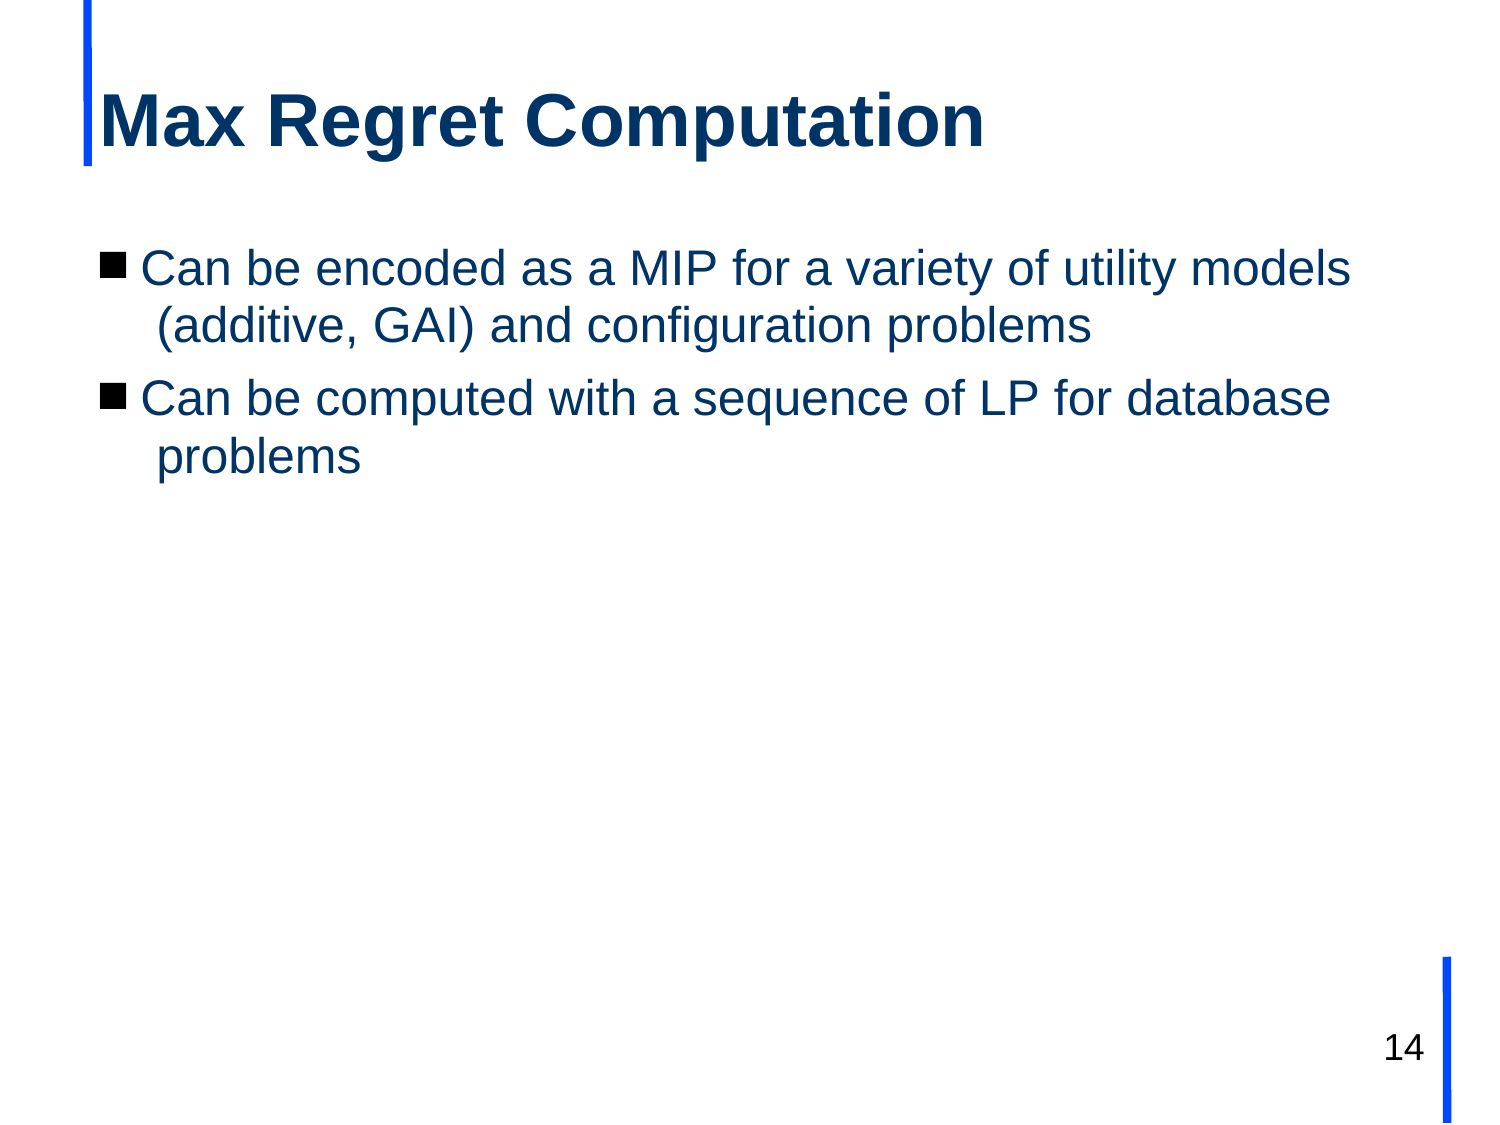

# Max Regret Computation
 Can be encoded as a MIP for a variety of utility models (additive, GAI) and configuration problems
 Can be computed with a sequence of LP for database problems
14